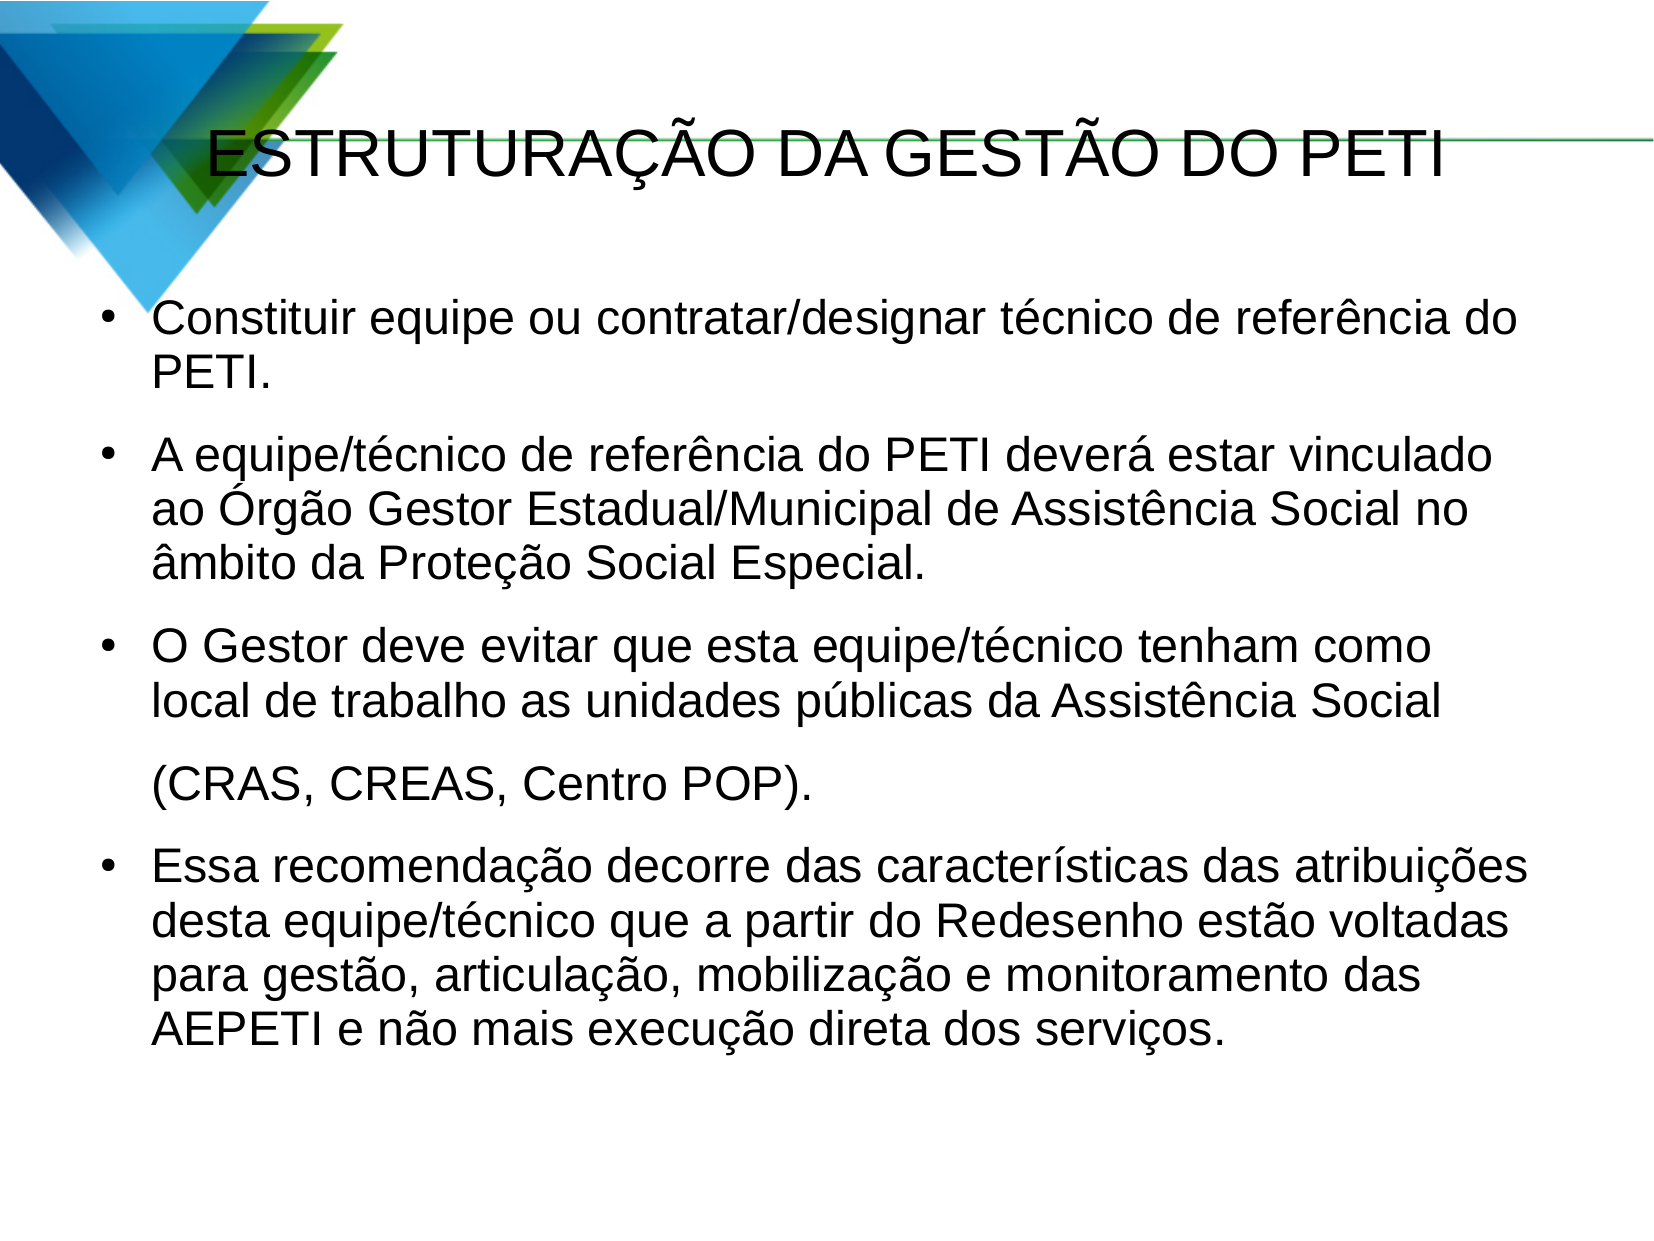

# ESTRUTURAÇÃO DA GESTÃO DO PETI
Constituir equipe ou contratar/designar técnico de referência do PETI.
A equipe/técnico de referência do PETI deverá estar vinculado ao Órgão Gestor Estadual/Municipal de Assistência Social no âmbito da Proteção Social Especial.
O Gestor deve evitar que esta equipe/técnico tenham como local de trabalho as unidades públicas da Assistência Social
(CRAS, CREAS, Centro POP).
Essa recomendação decorre das características das atribuições desta equipe/técnico que a partir do Redesenho estão voltadas para gestão, articulação, mobilização e monitoramento das AEPETI e não mais execução direta dos serviços.